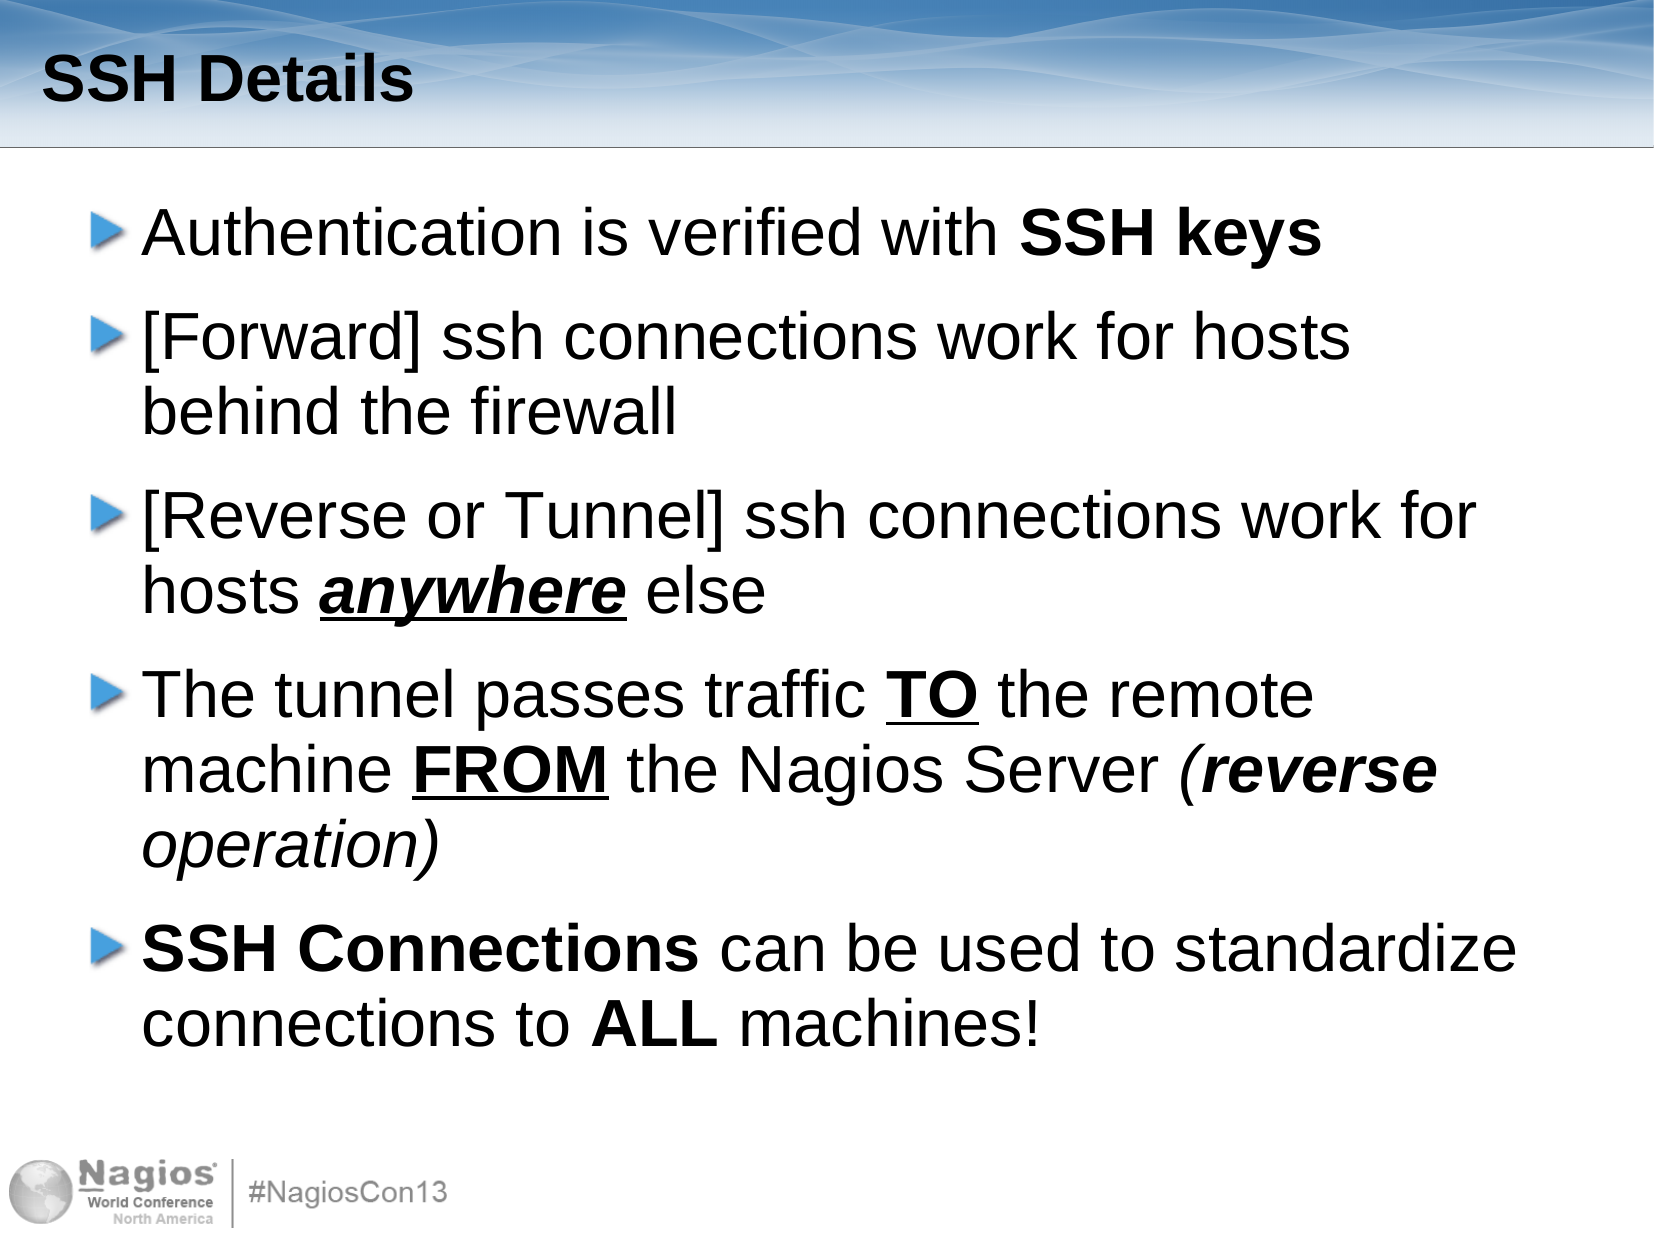

# SSH Details
Authentication is verified with SSH keys
[Forward] ssh connections work for hosts behind the firewall
[Reverse or Tunnel] ssh connections work for hosts anywhere else
The tunnel passes traffic TO the remote machine FROM the Nagios Server (reverse operation)
SSH Connections can be used to standardize connections to ALL machines!